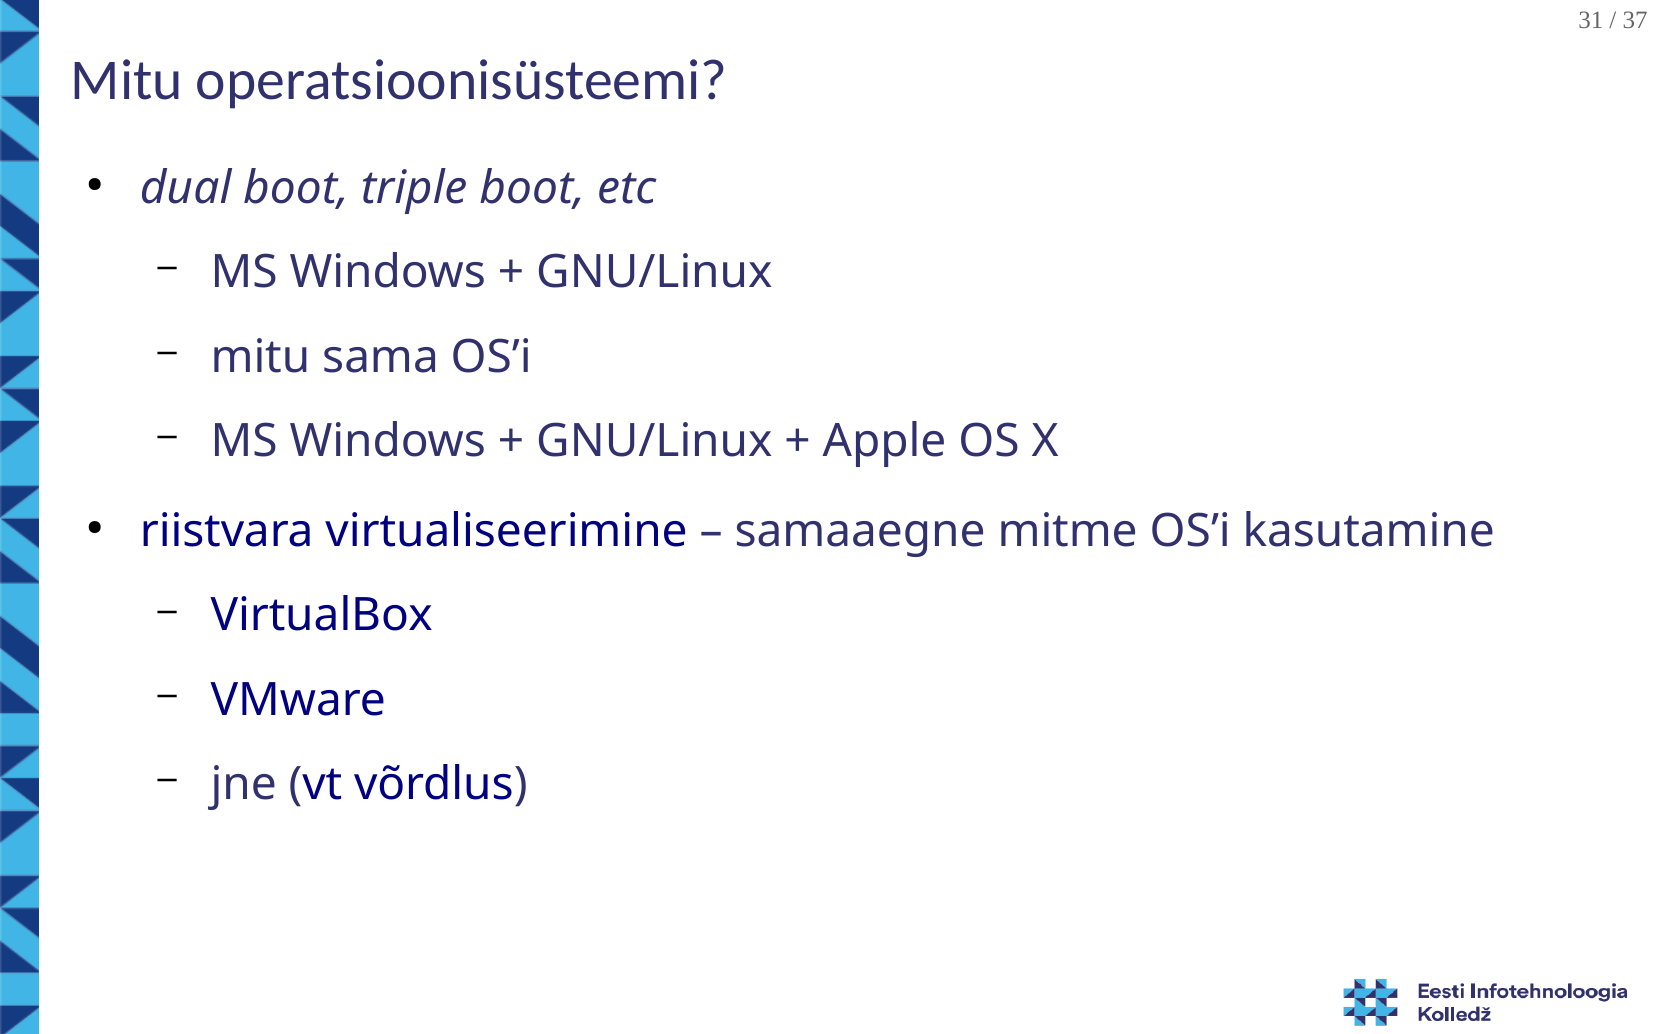

# Mitu operatsioonisüsteemi?
dual boot, triple boot, etc
MS Windows + GNU/Linux
mitu sama OS’i
MS Windows + GNU/Linux + Apple OS X
riistvara virtualiseerimine – samaaegne mitme OS’i kasutamine
VirtualBox
VMware
jne (vt võrdlus)